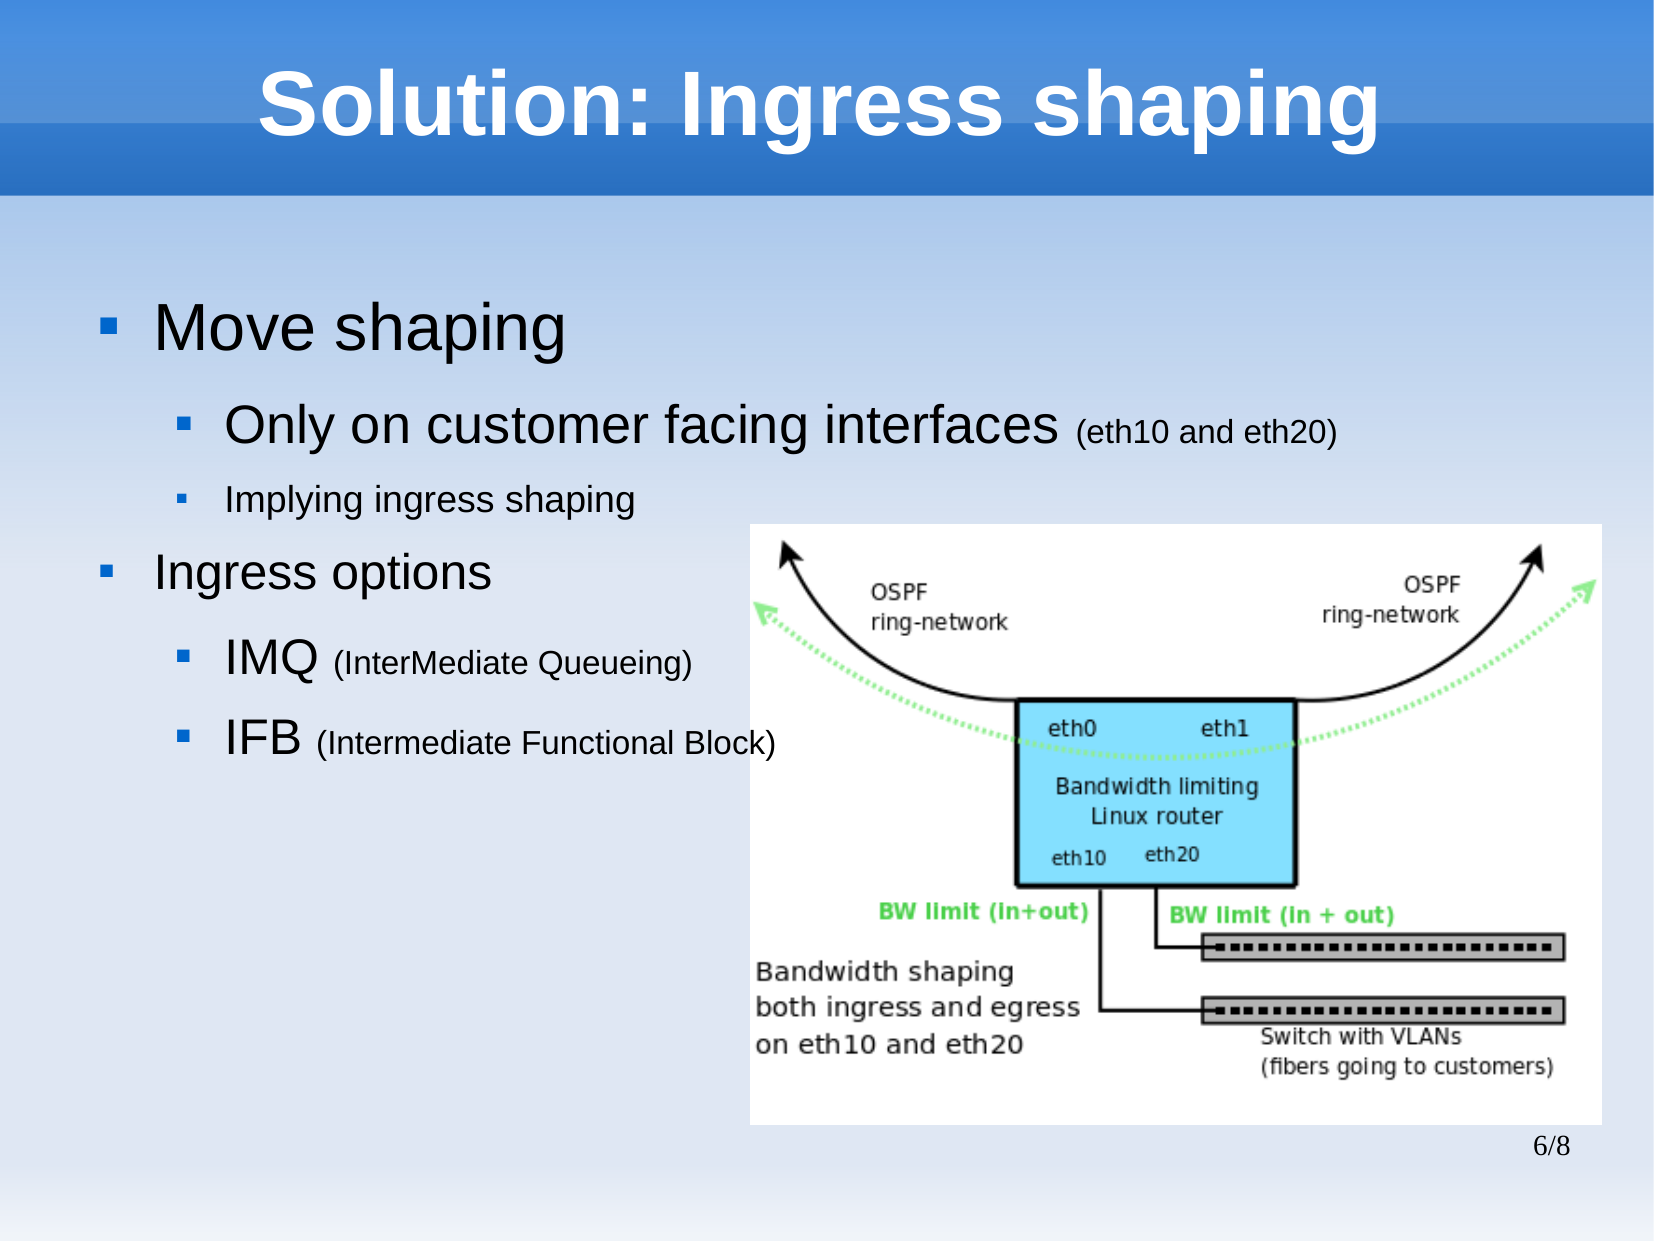

# Solution: Ingress shaping
Move shaping
Only on customer facing interfaces (eth10 and eth20)
Implying ingress shaping
Ingress options
IMQ (InterMediate Queueing)
IFB (Intermediate Functional Block)
6